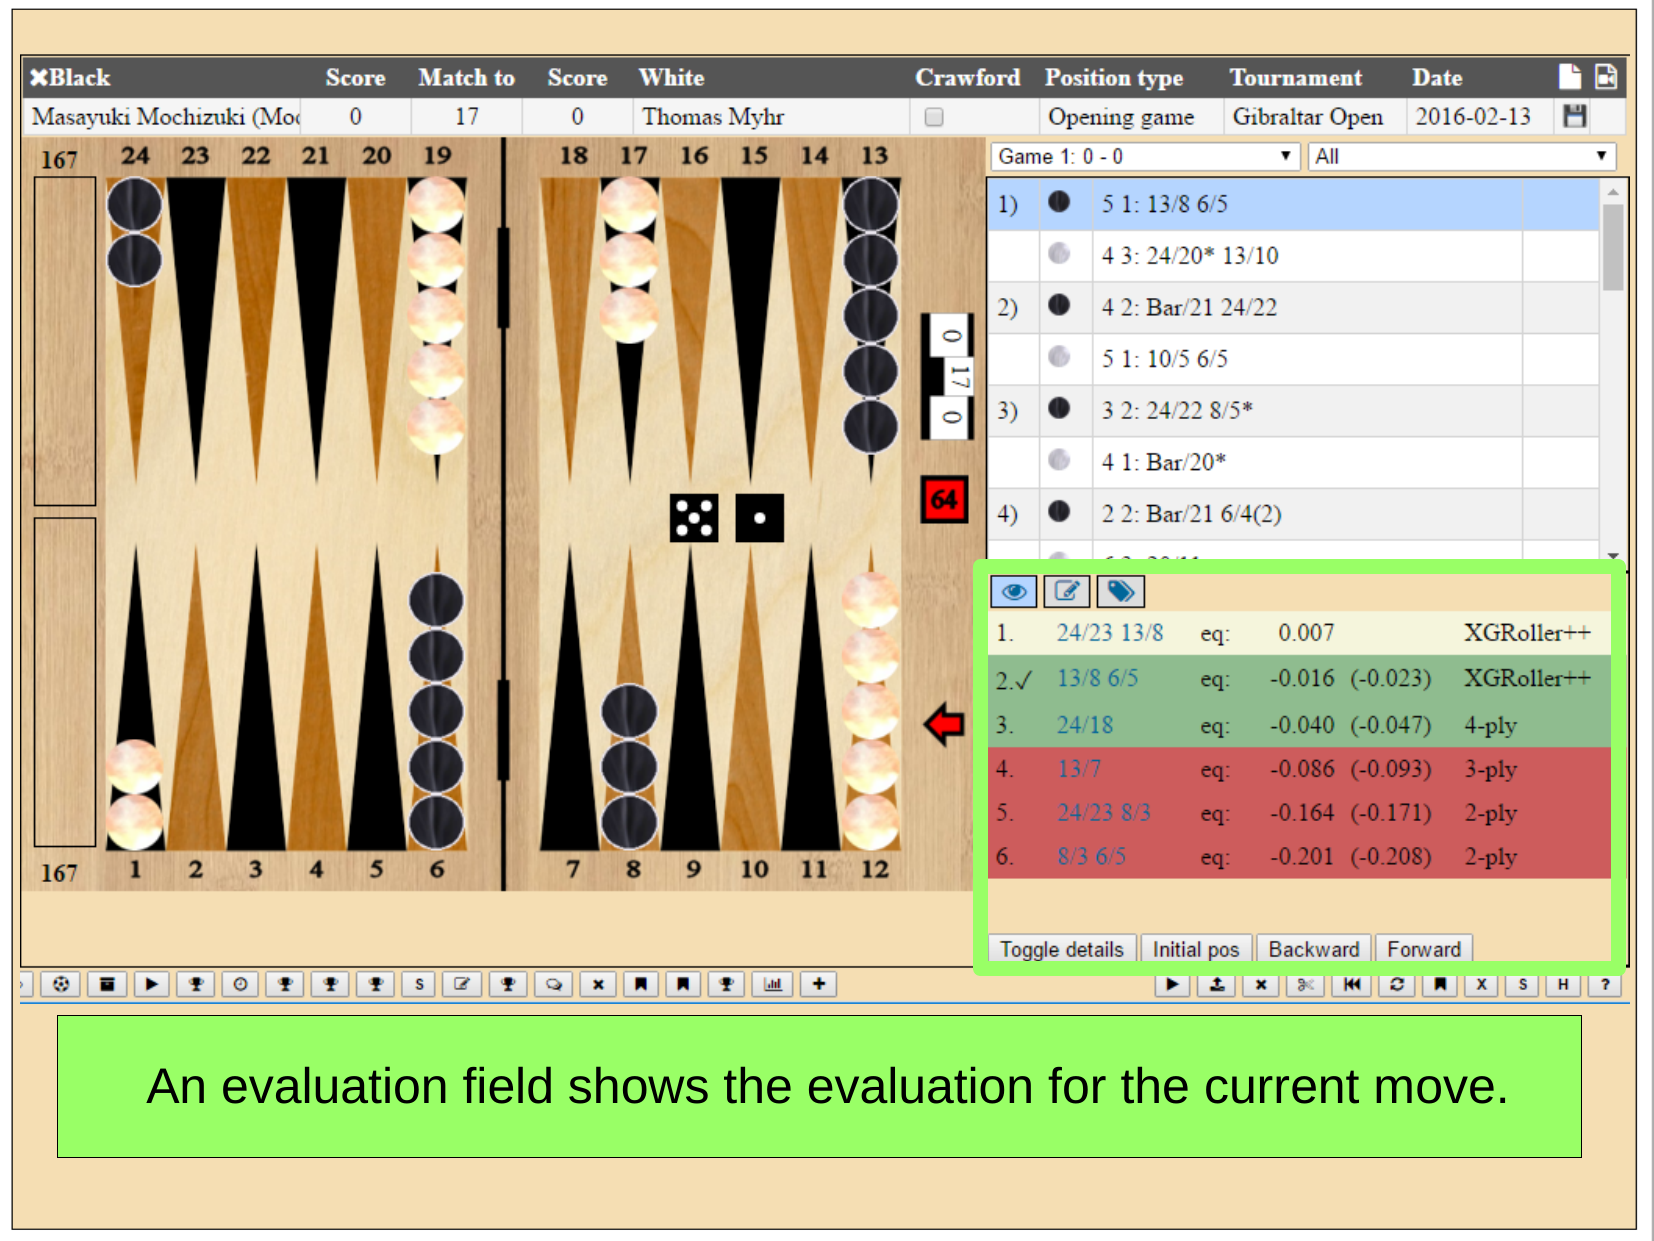

# Backgammon Studio
An evaluation field shows the evaluation for the current move.